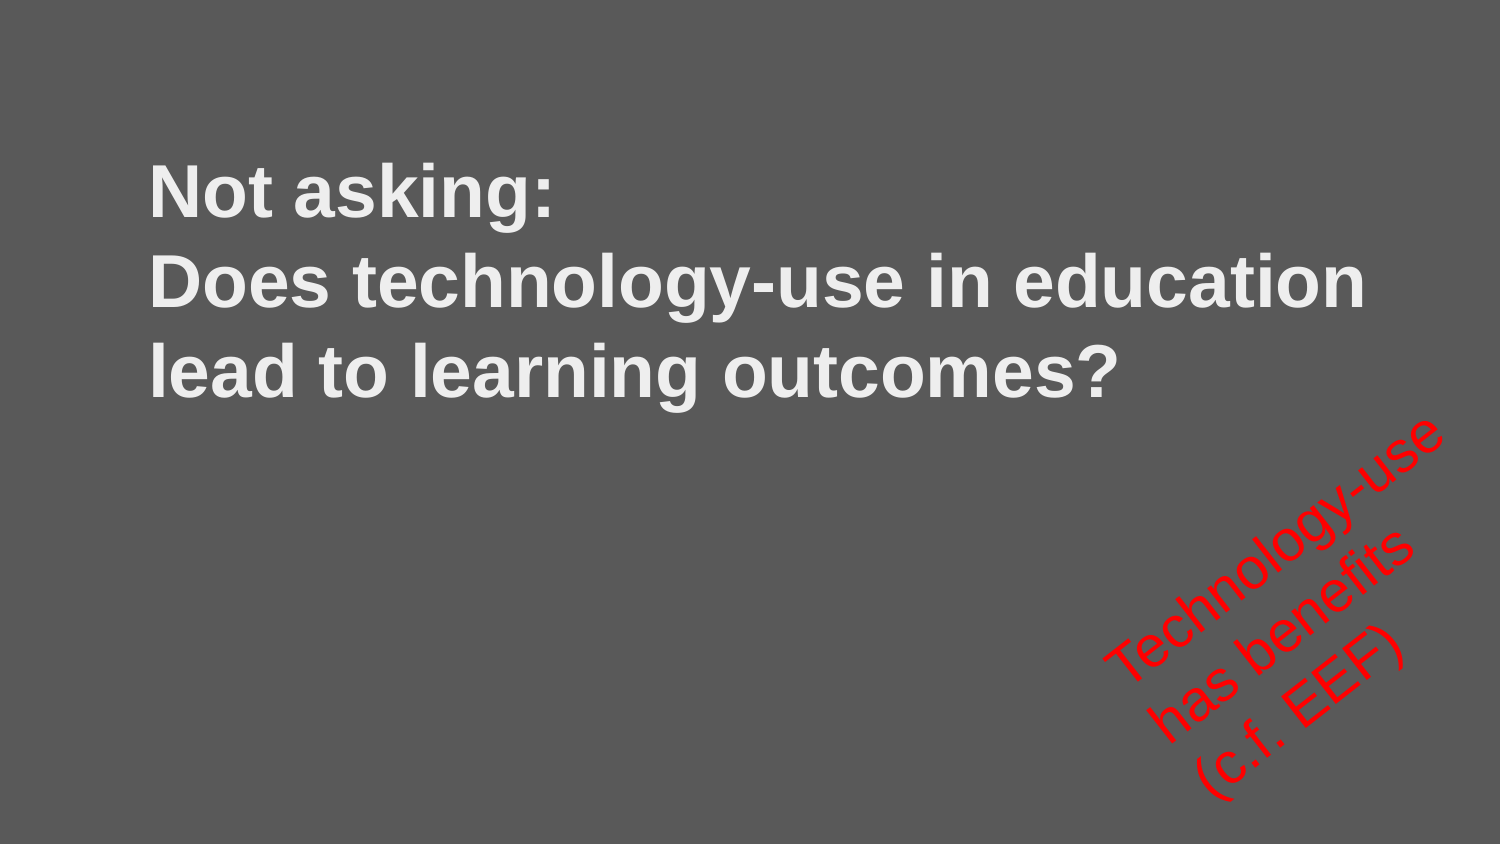

# Not asking: Does technology-use in education lead to learning outcomes?
Technology-use has benefits
(c.f. EEF)